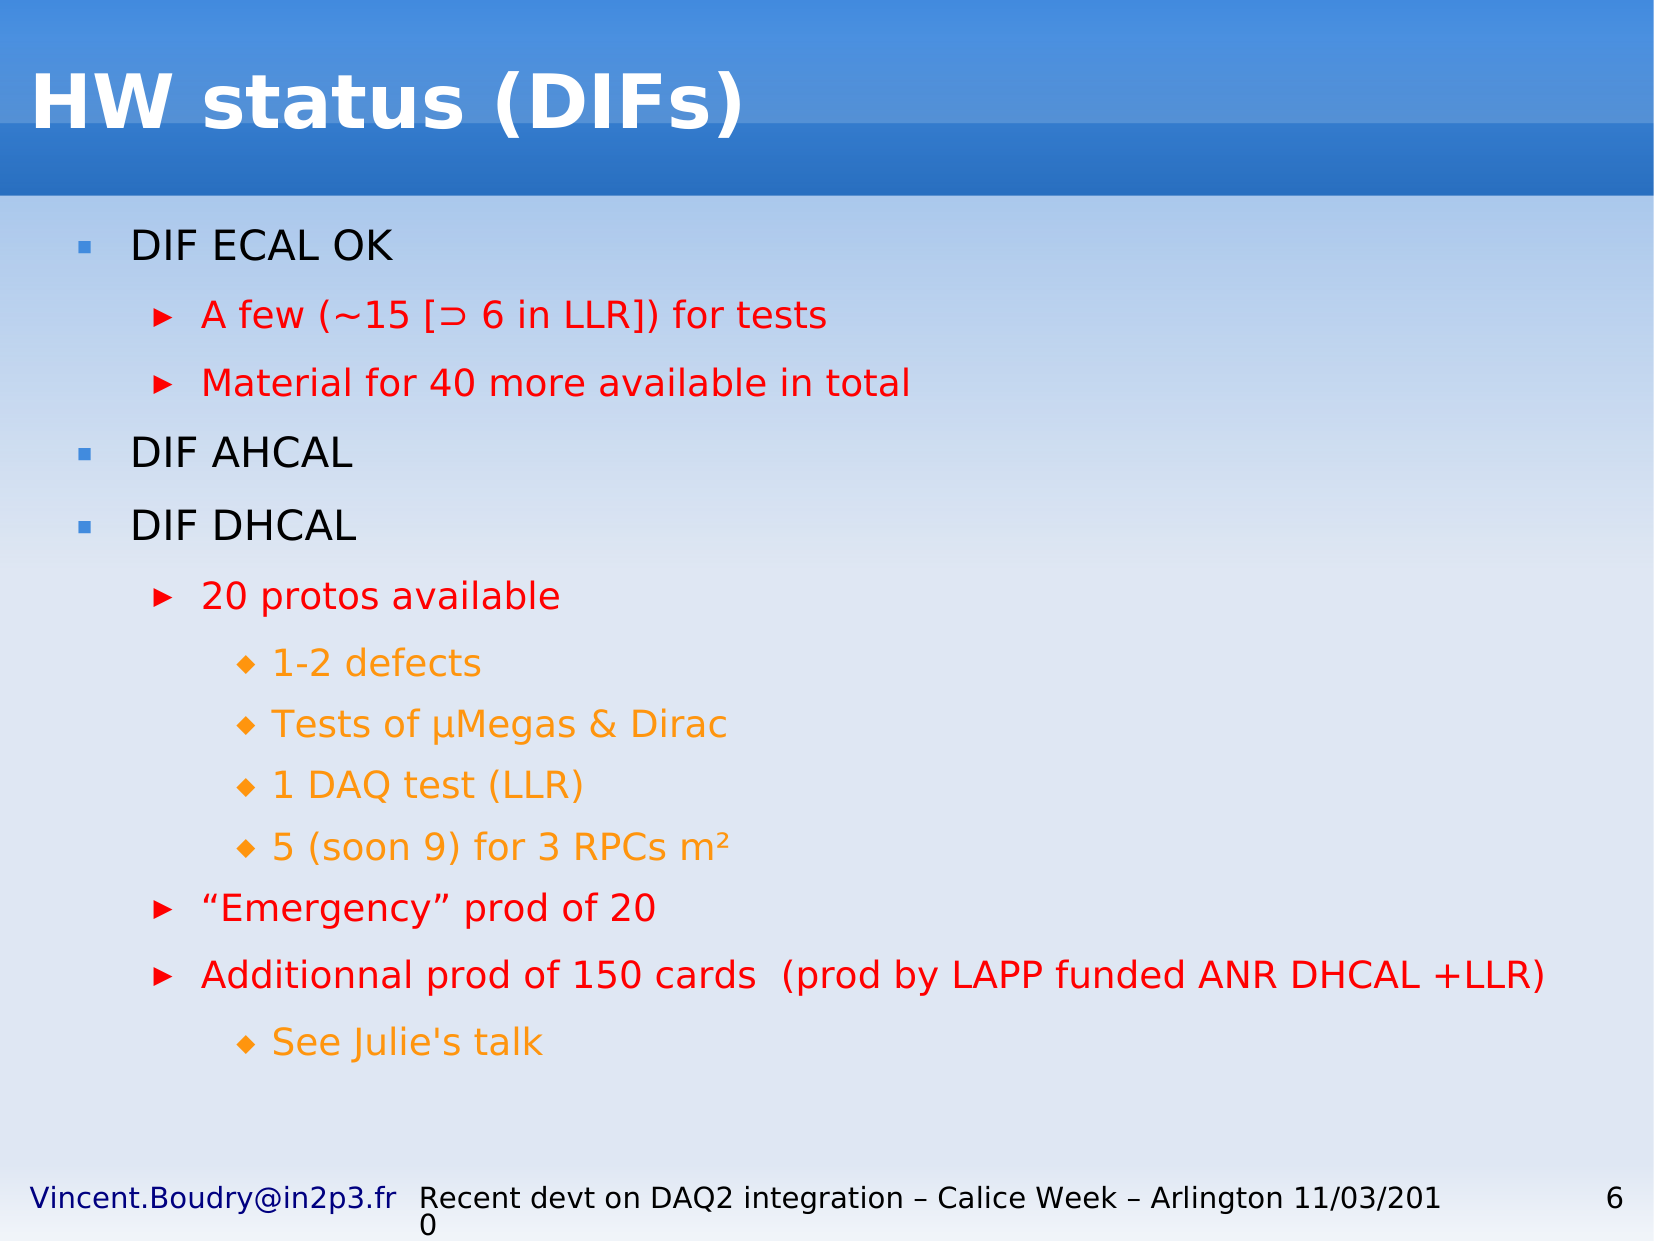

# HW status (DIFs)
DIF ECAL OK
A few (~15 [⊃ 6 in LLR]) for tests
Material for 40 more available in total
DIF AHCAL
DIF DHCAL
20 protos available
1-2 defects
Tests of μMegas & Dirac
1 DAQ test (LLR)
5 (soon 9) for 3 RPCs m²
“Emergency” prod of 20
Additionnal prod of 150 cards (prod by LAPP funded ANR DHCAL +LLR)
See Julie's talk
Recent devt on DAQ2 integration – Calice Week – Arlington 11/03/2010
6